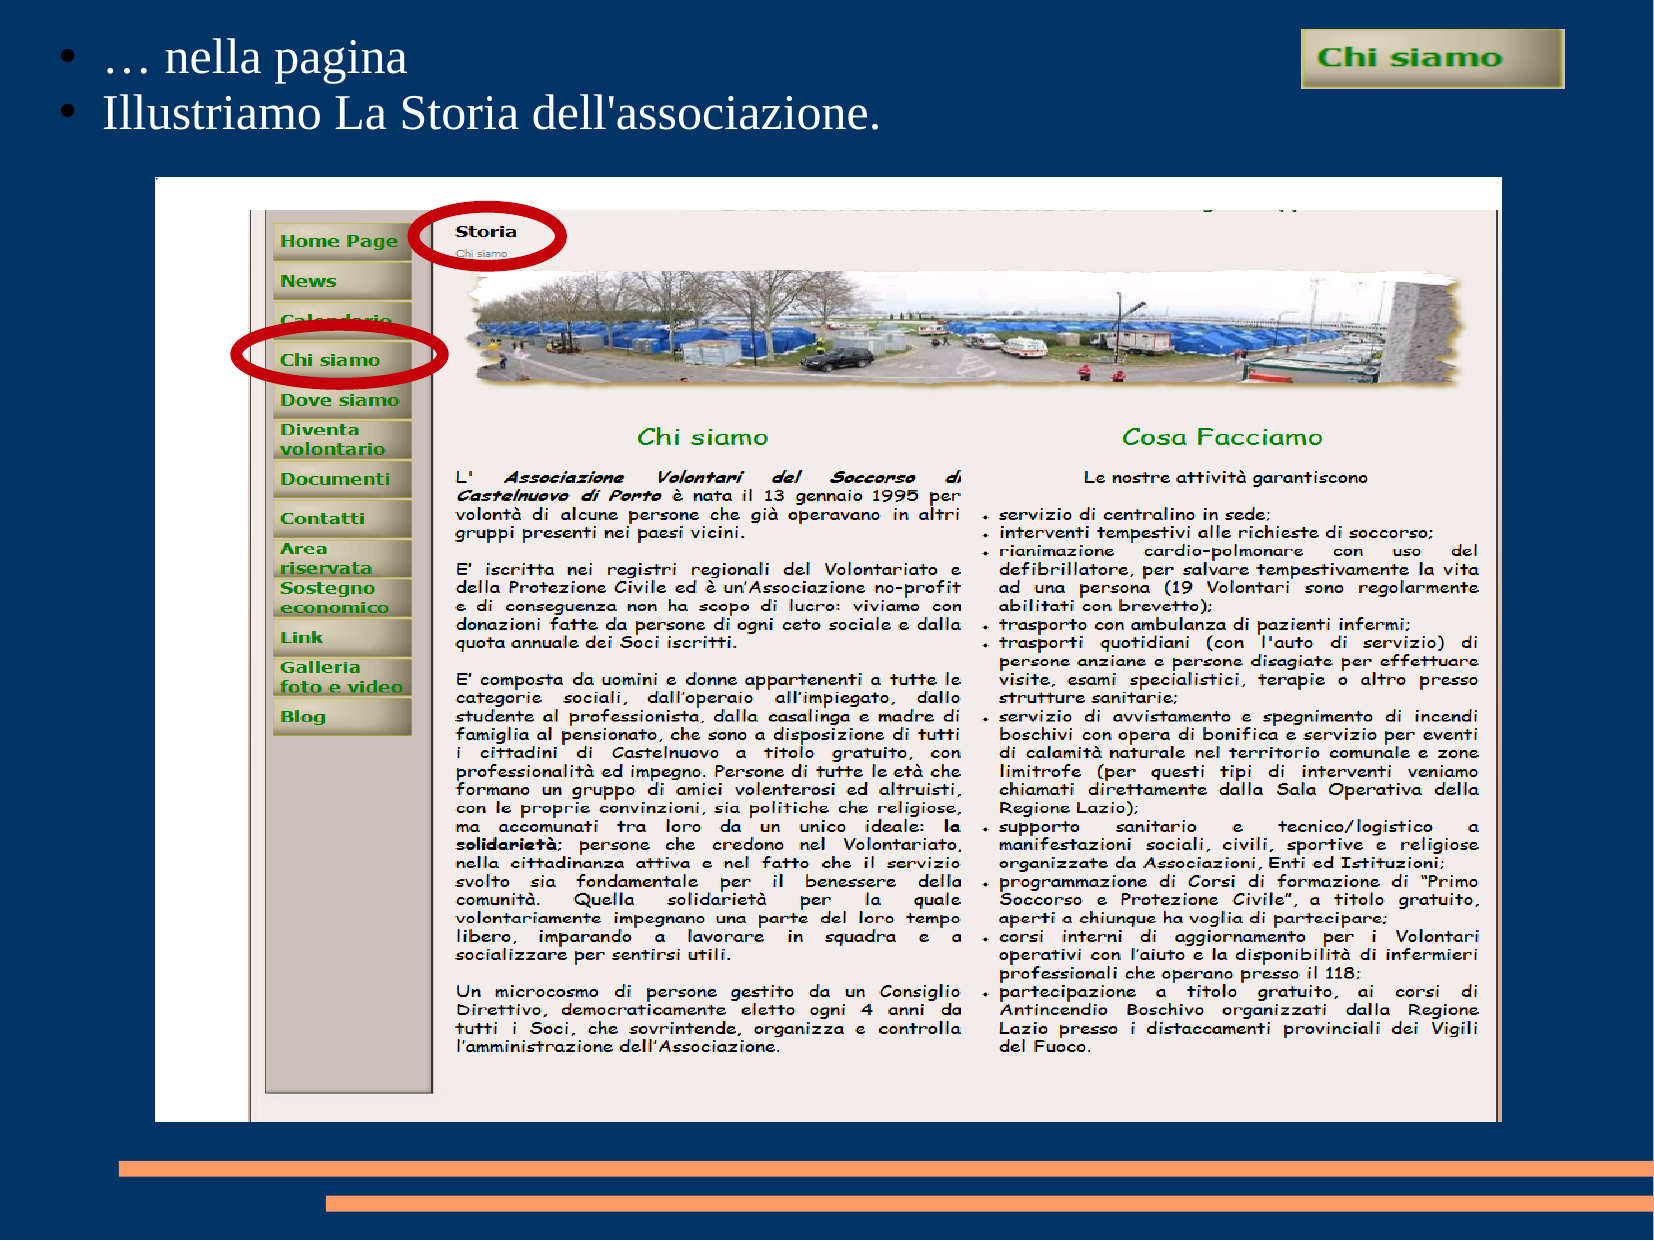

… nella pagina
 Illustriamo La Storia dell'associazione.